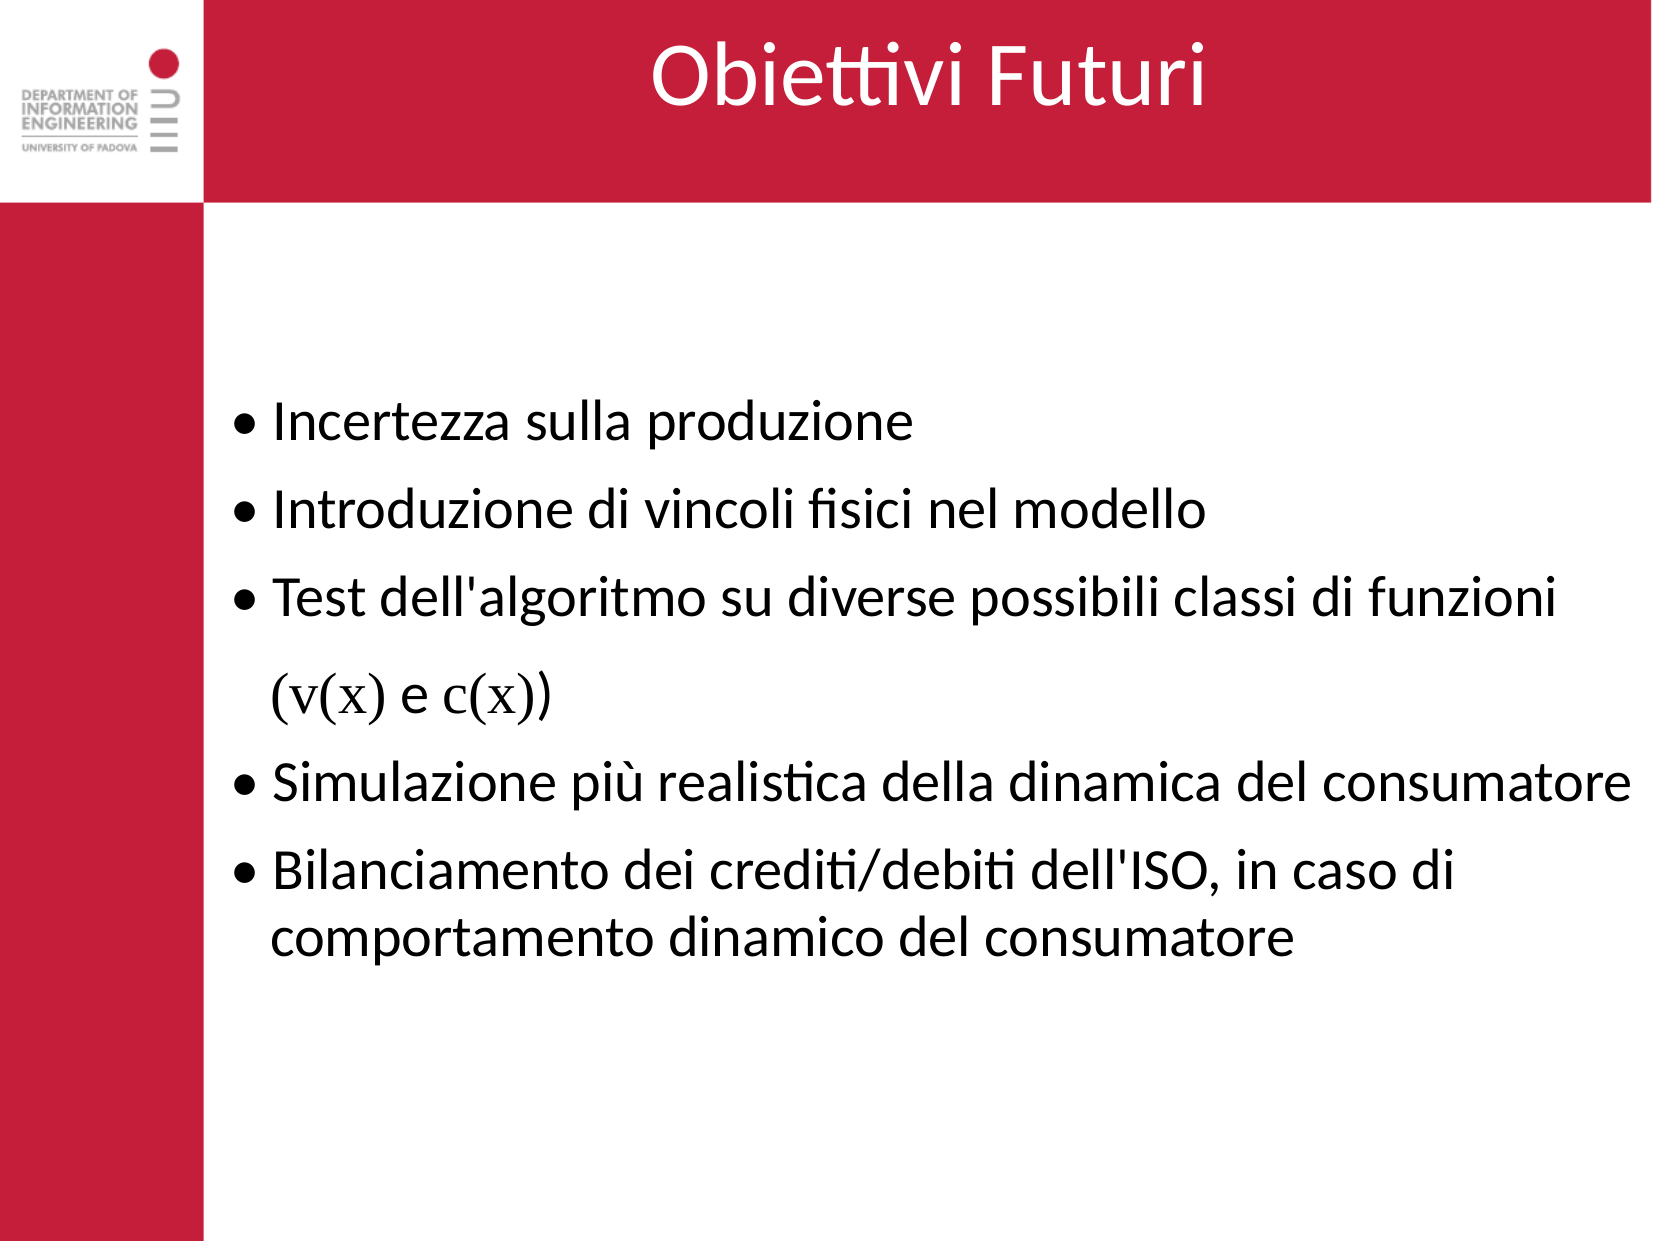

Obiettivi Futuri
• Incertezza sulla produzione
• Introduzione di vincoli fisici nel modello
• Test dell'algoritmo su diverse possibili classi di funzioni
 (v(x) e c(x))
• Simulazione più realistica della dinamica del consumatore
• Bilanciamento dei crediti/debiti dell'ISO, in caso di comportamento dinamico del consumatore